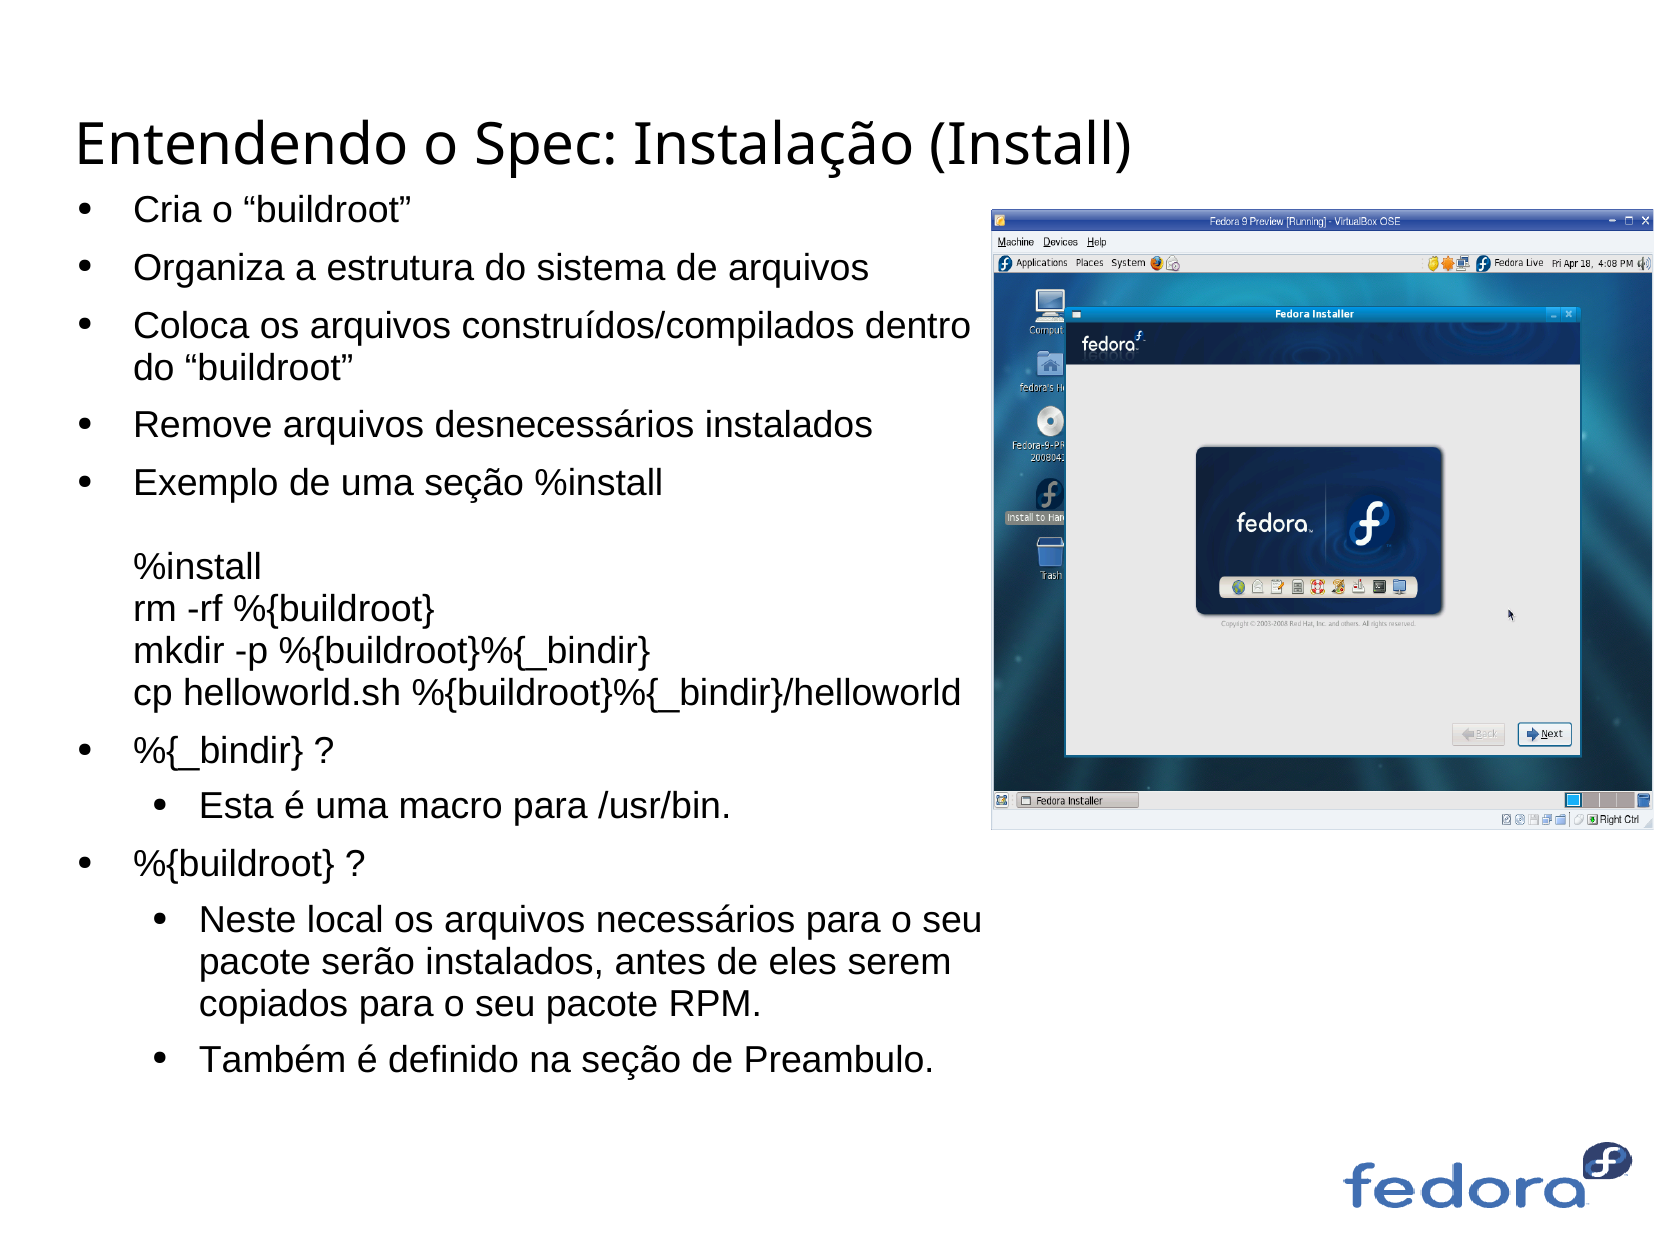

# Entendendo o Spec: Instalação (Install)
Cria o “buildroot”
Organiza a estrutura do sistema de arquivos
Coloca os arquivos construídos/compilados dentro do “buildroot”
Remove arquivos desnecessários instalados
Exemplo de uma seção %install
%install
rm -rf %{buildroot}
mkdir -p %{buildroot}%{_bindir}
cp helloworld.sh %{buildroot}%{_bindir}/helloworld
%{_bindir} ?
Esta é uma macro para /usr/bin.
%{buildroot} ?
Neste local os arquivos necessários para o seu pacote serão instalados, antes de eles serem copiados para o seu pacote RPM.
Também é definido na seção de Preambulo.